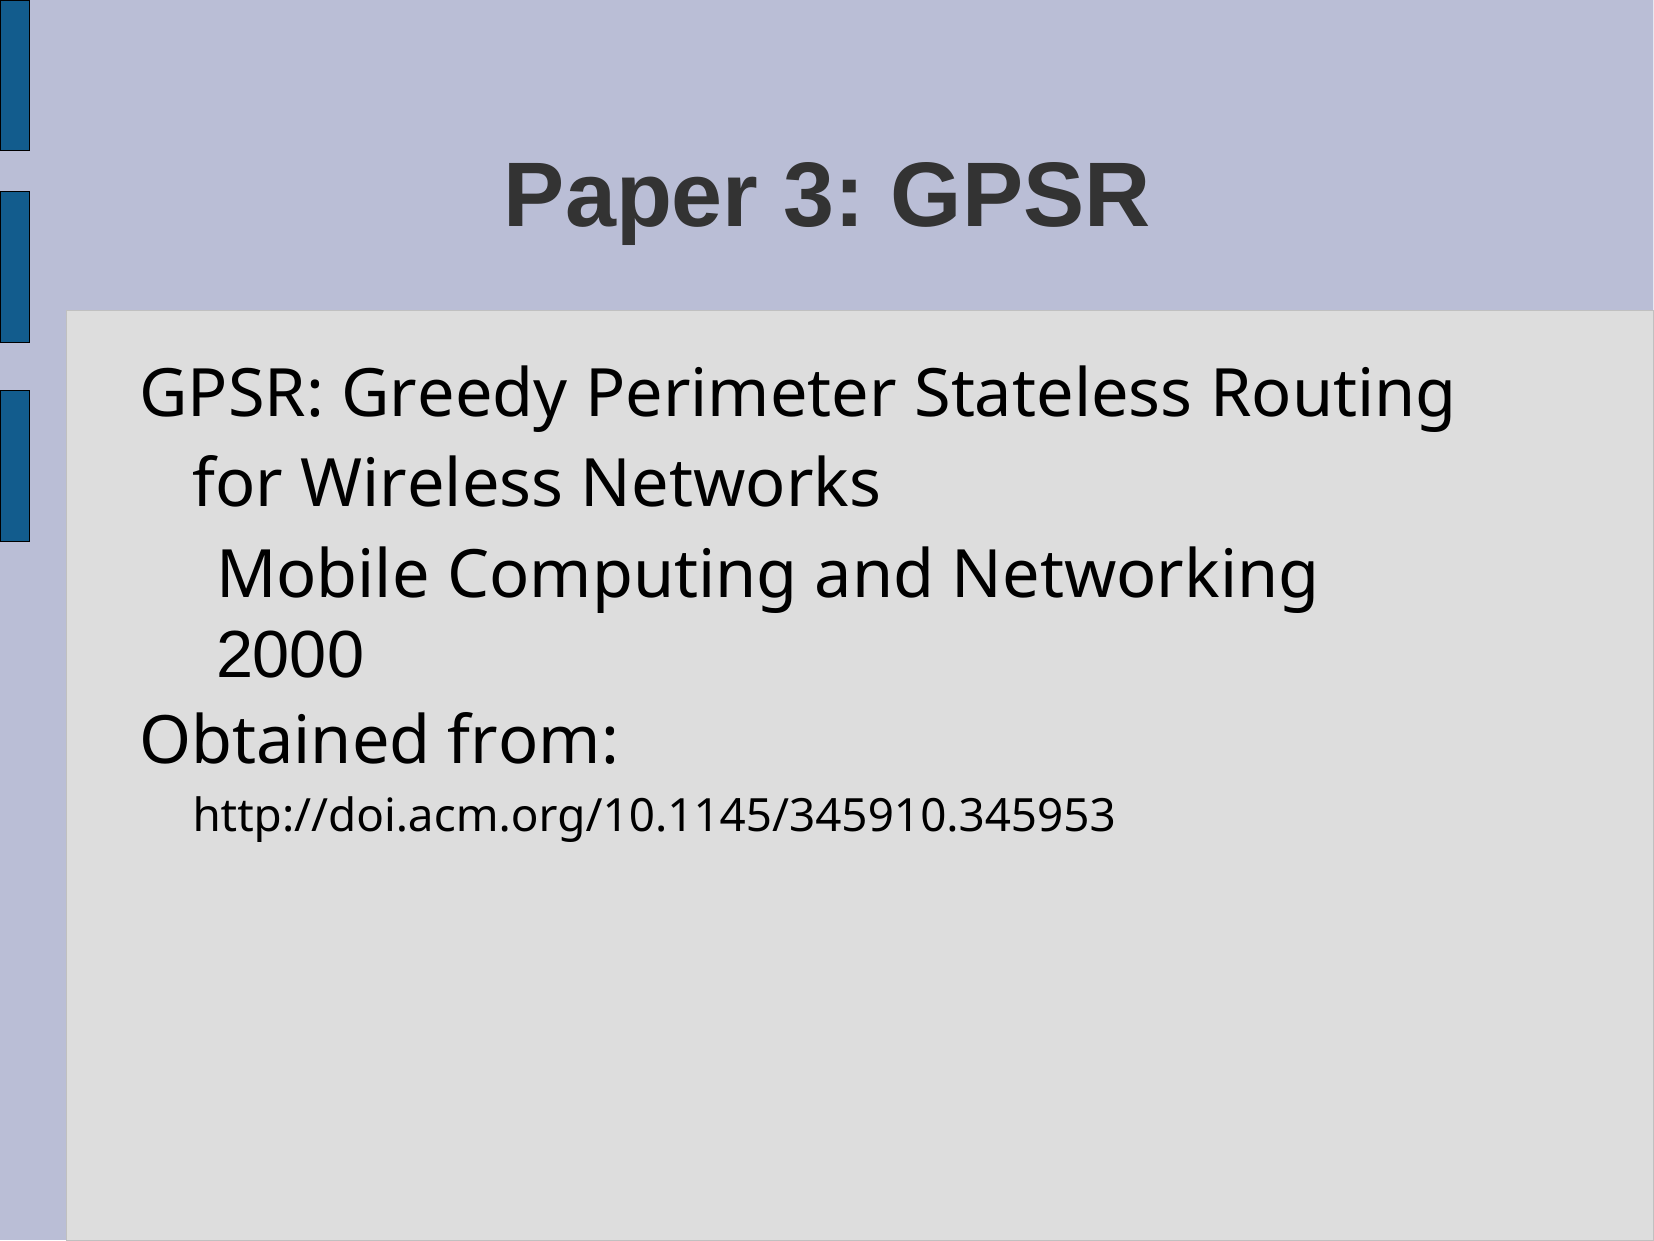

# Paper 3: GPSR
GPSR: Greedy Perimeter Stateless Routing for Wireless Networks
Mobile Computing and Networking
2000
Obtained from: http://doi.acm.org/10.1145/345910.345953